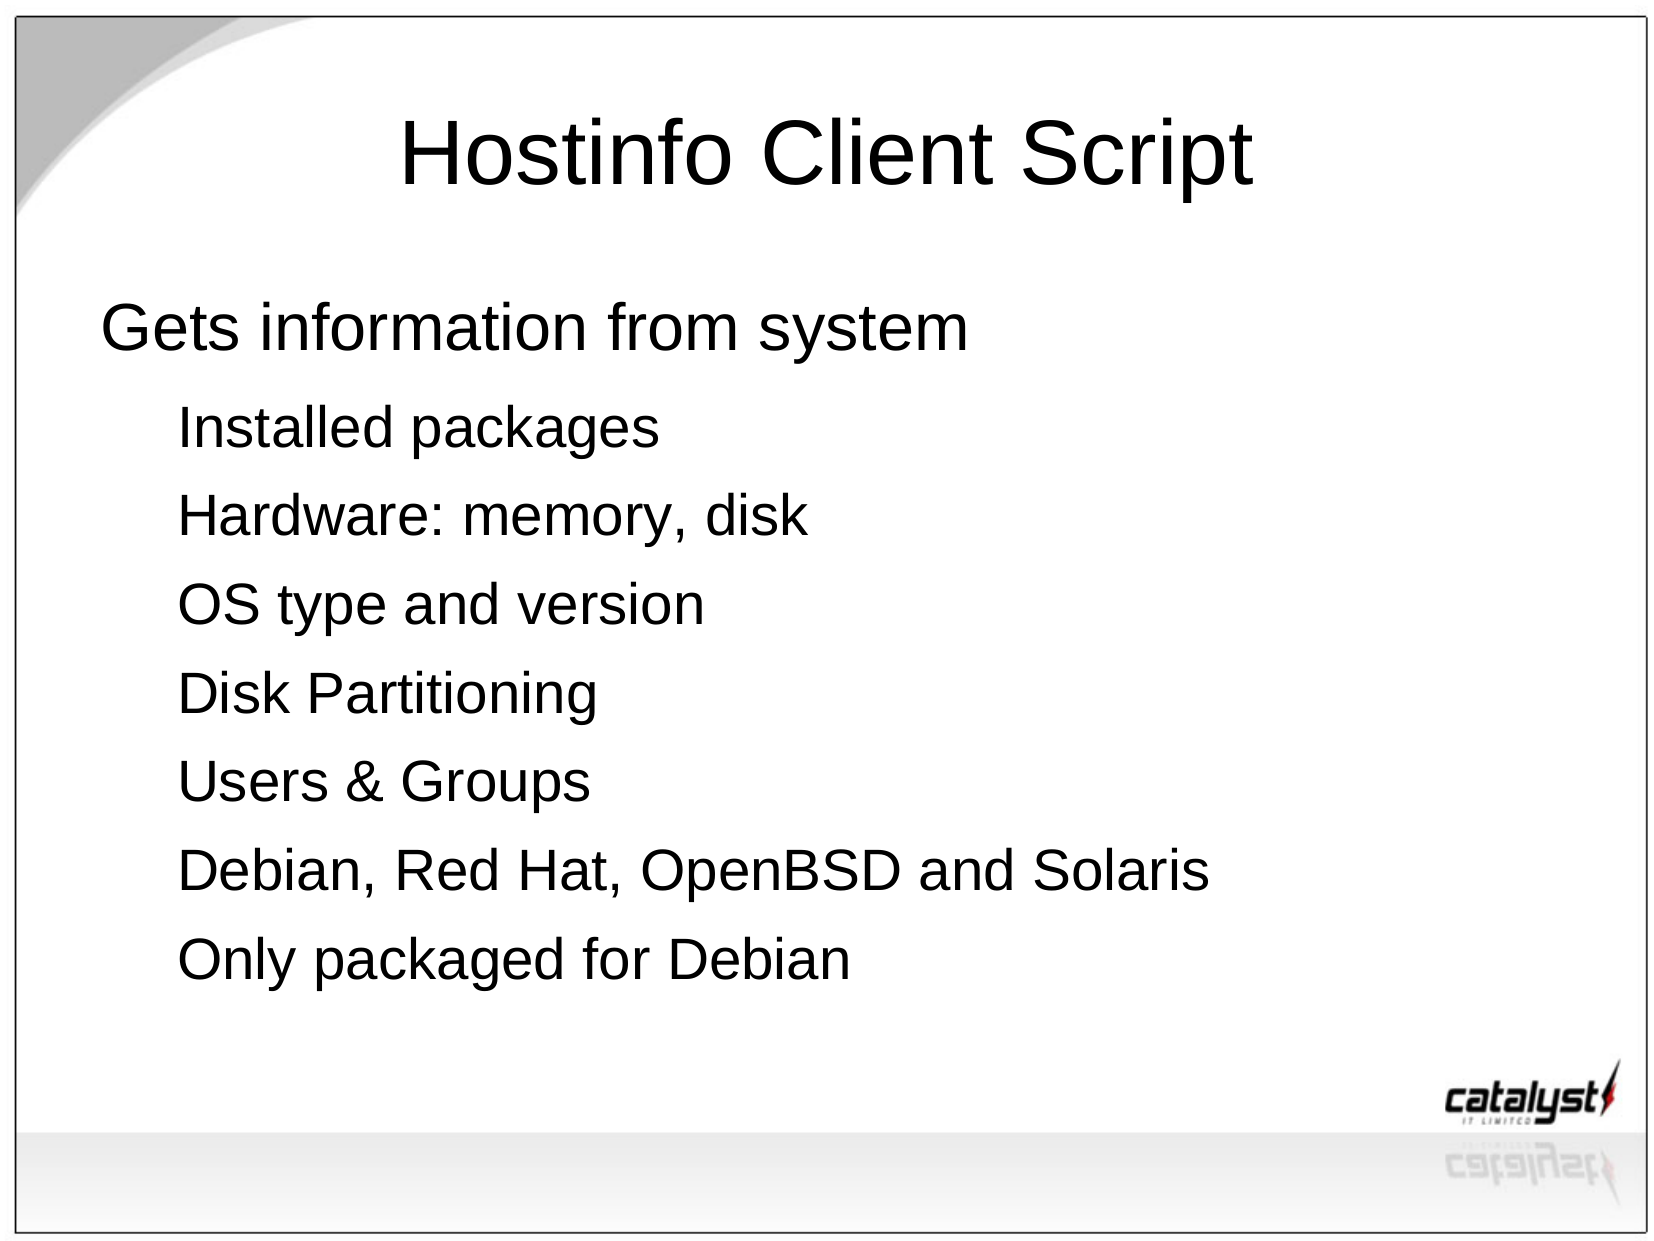

# Hostinfo Client Script
Gets information from system
Installed packages
Hardware: memory, disk
OS type and version
Disk Partitioning
Users & Groups
Debian, Red Hat, OpenBSD and Solaris
Only packaged for Debian